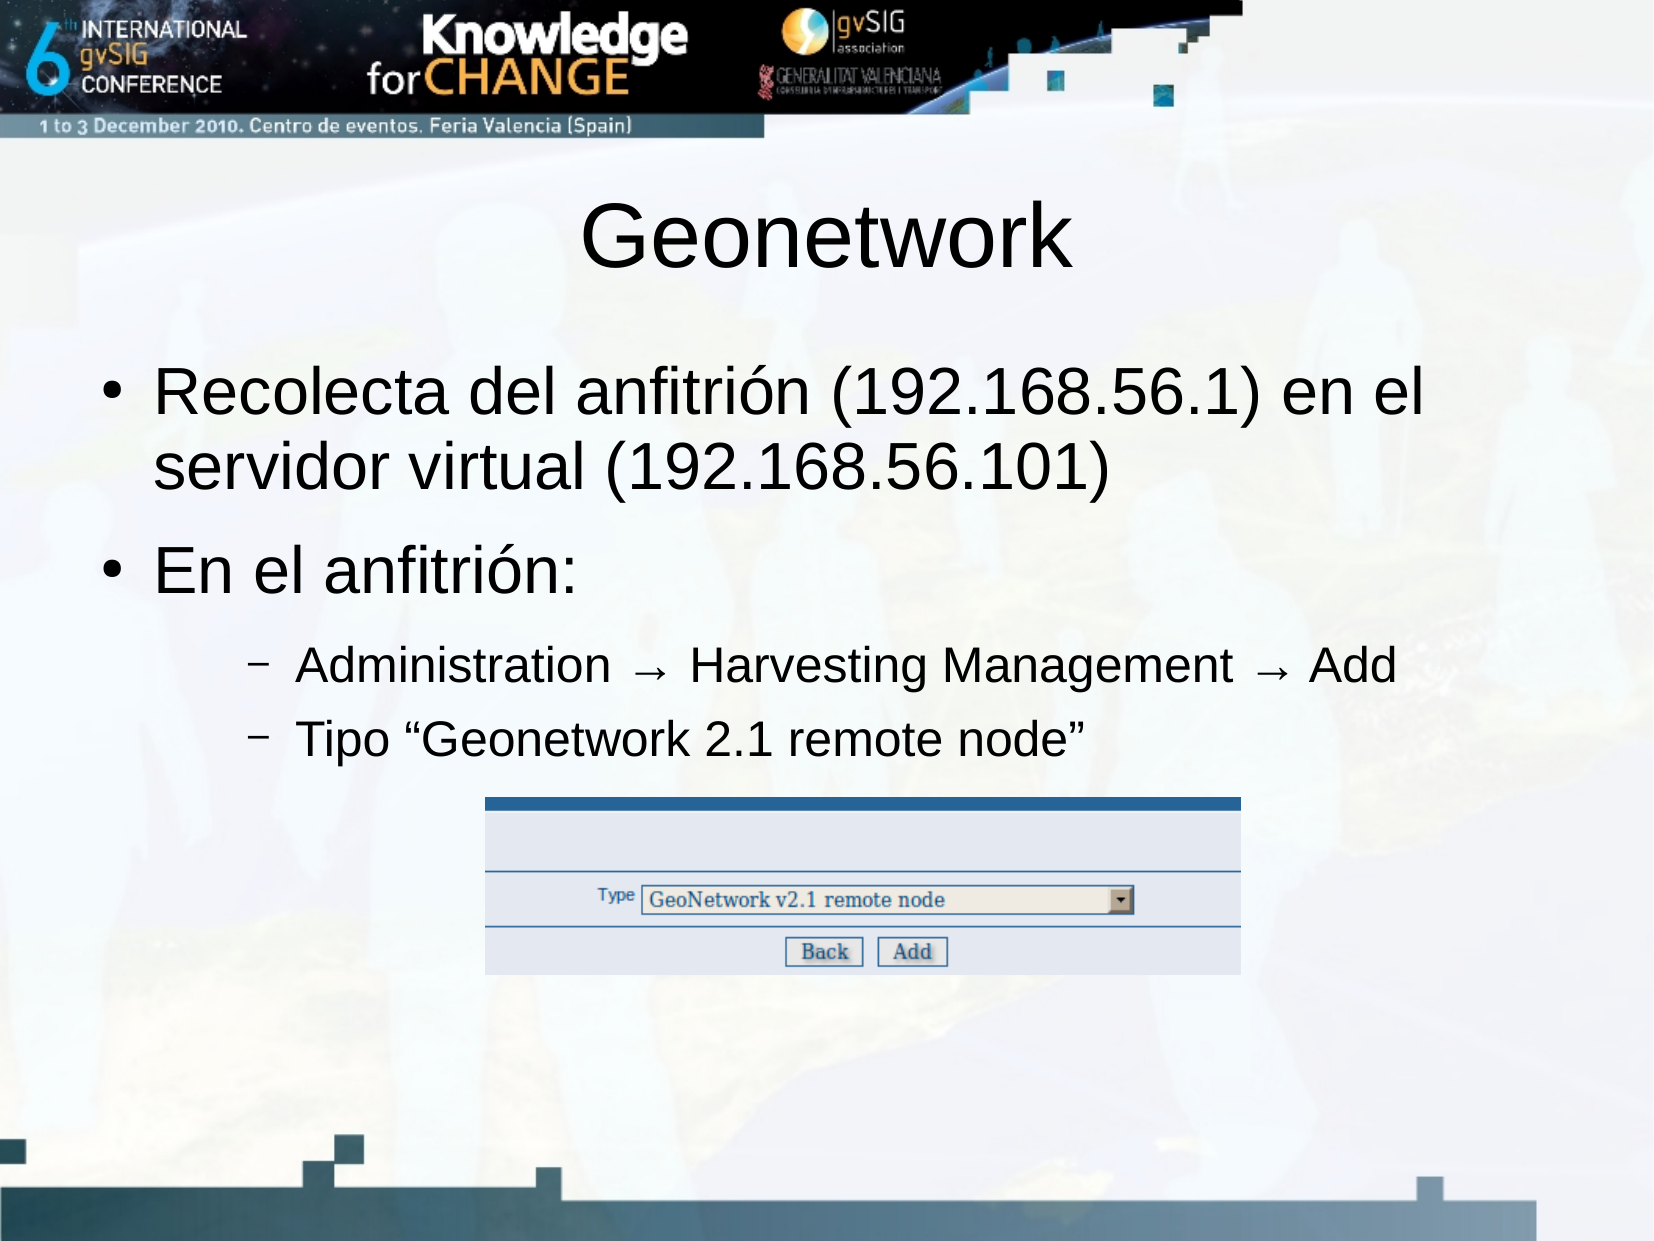

# Geonetwork
Recolecta del anfitrión (192.168.56.1) en el servidor virtual (192.168.56.101)
En el anfitrión:
Administration → Harvesting Management → Add
Tipo “Geonetwork 2.1 remote node”